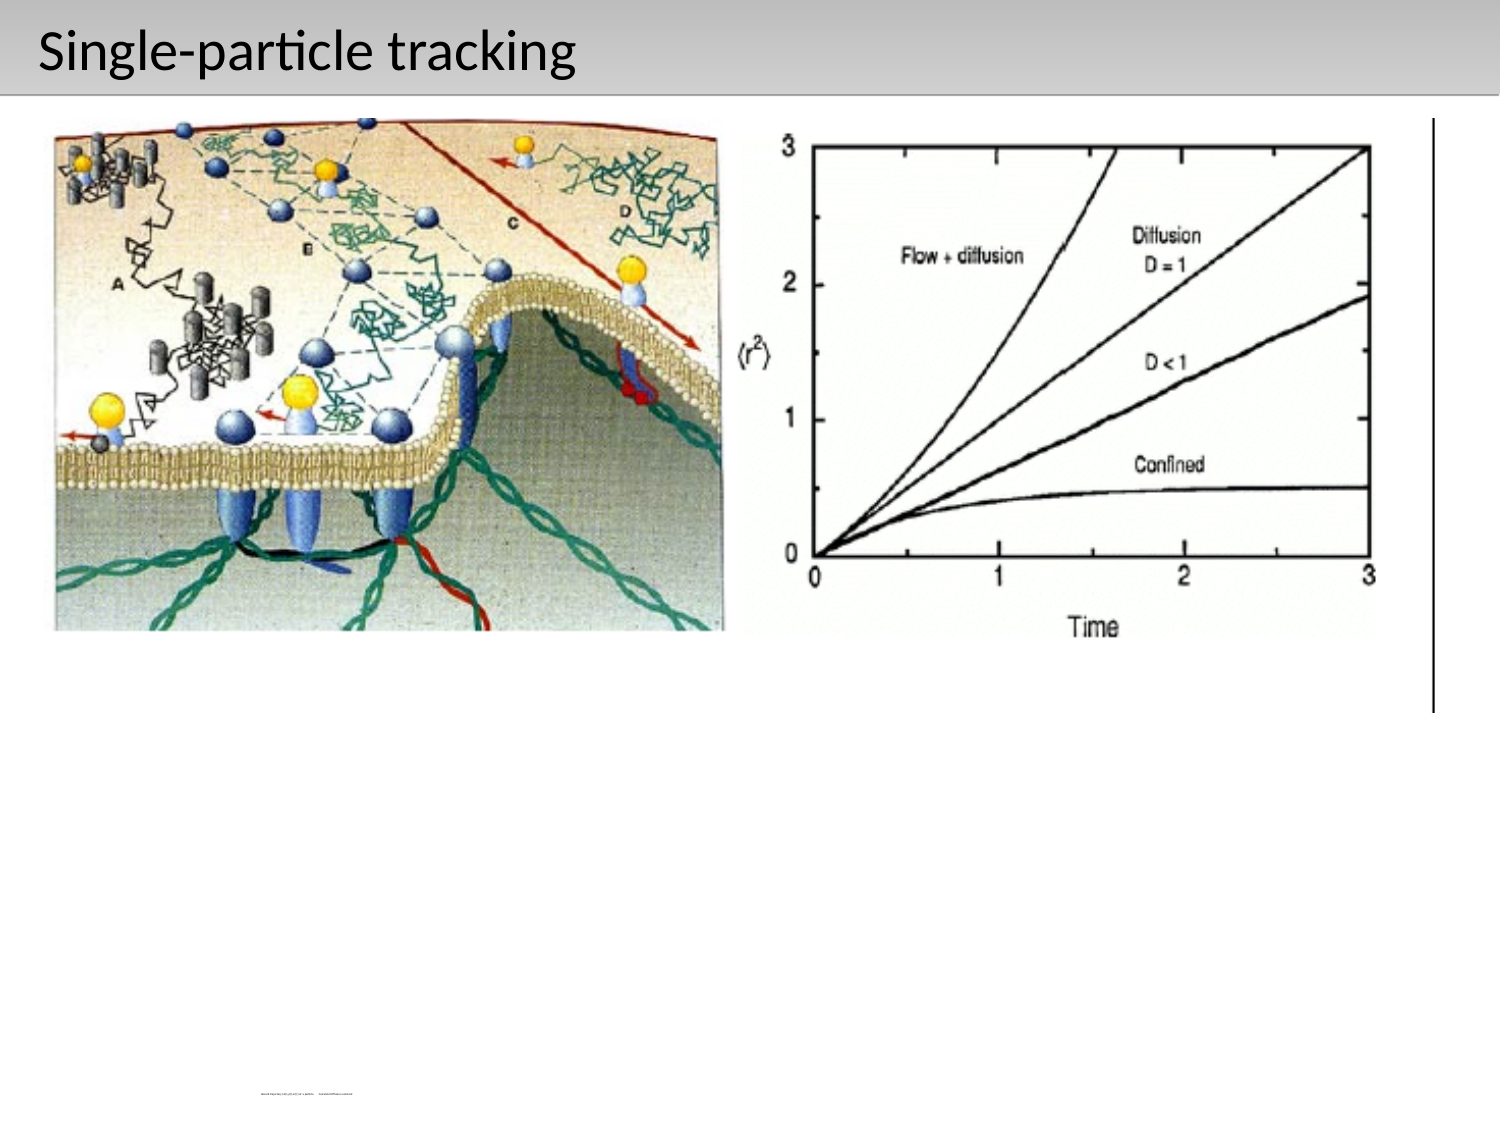

# Single-particle tracking
Record trajectory {x(t),y(t),z(t)} of a particle 	Calculate Diffusion constant